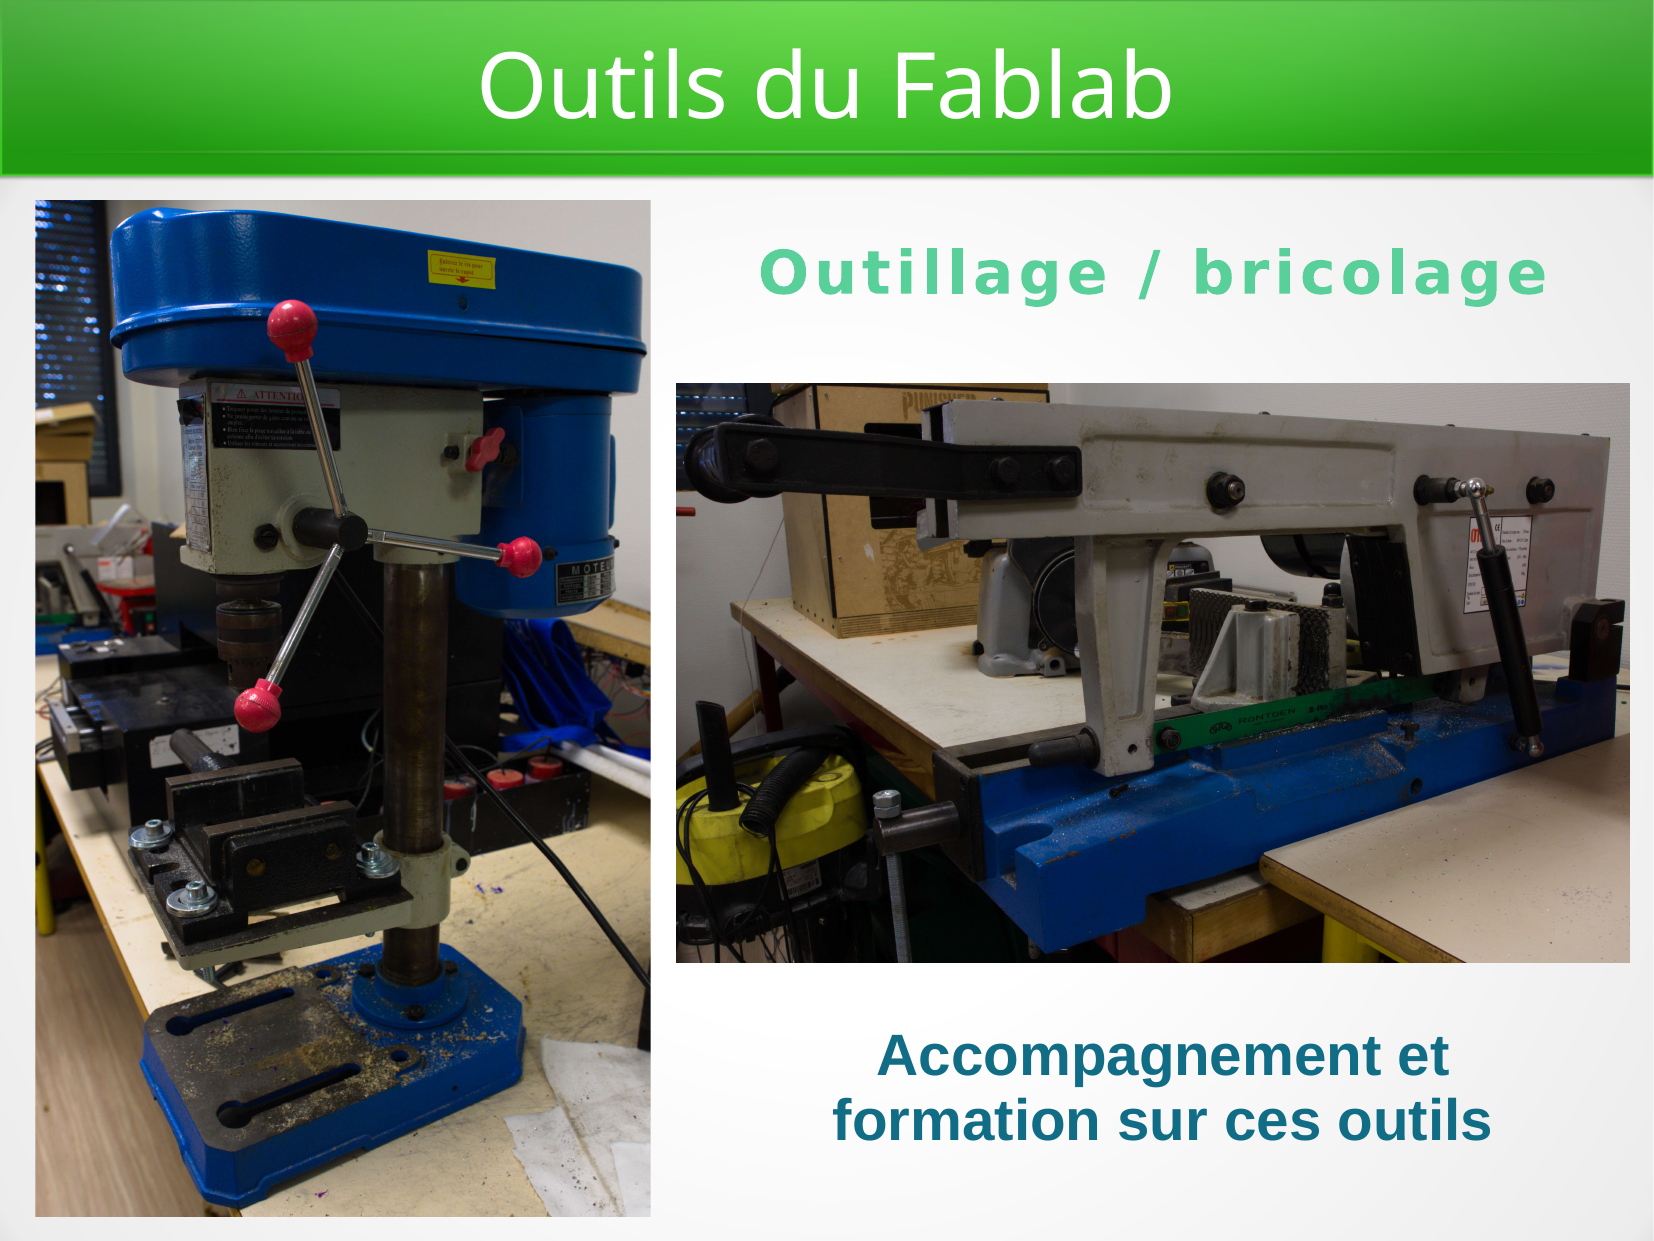

# Outils du Fablab
Accompagnement et formation sur ces outils